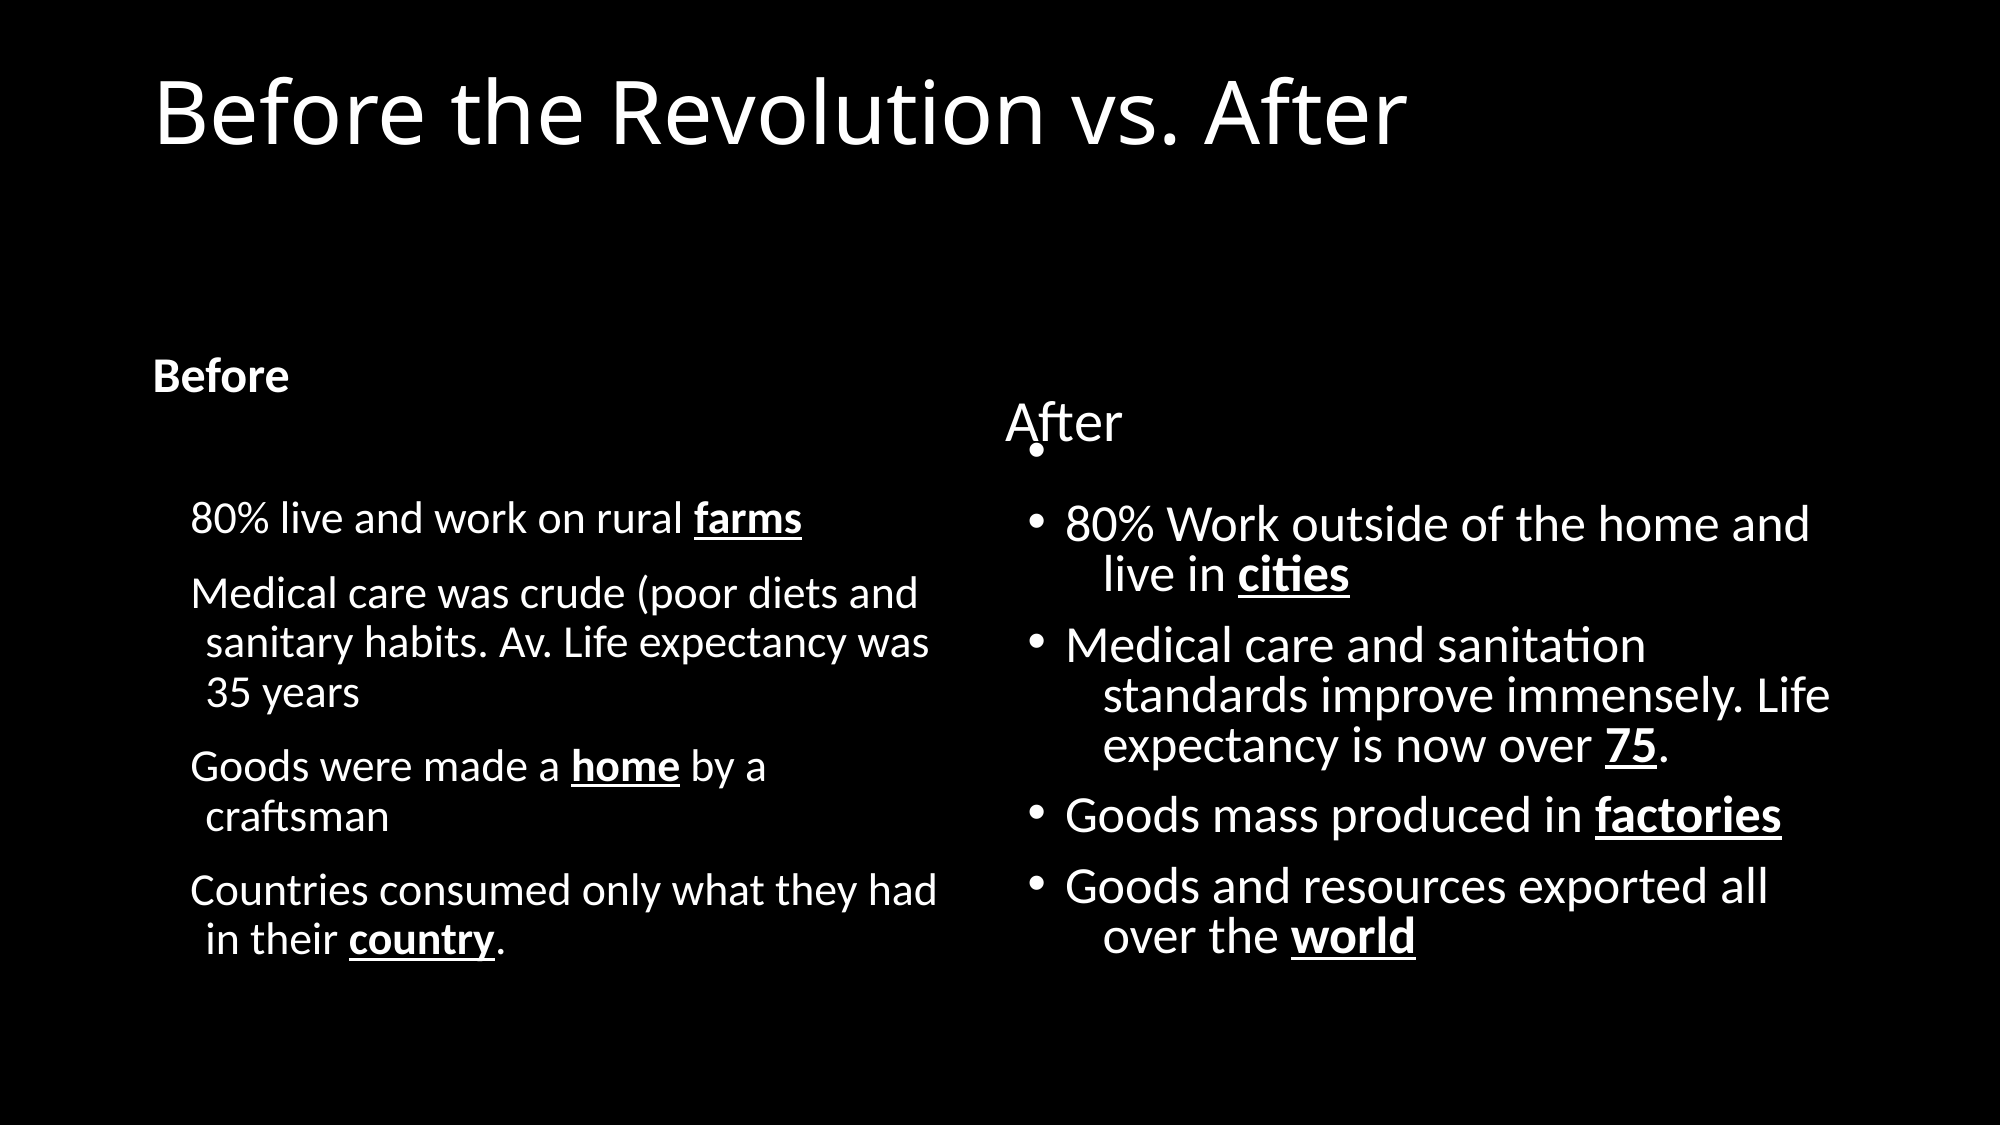

# Before the Revolution vs. After
Before
After
80% Work outside of the home and live in cities
Medical care and sanitation standards improve immensely. Life expectancy is now over 75.
Goods mass produced in factories
Goods and resources exported all over the world
80% live and work on rural farms
Medical care was crude (poor diets and sanitary habits. Av. Life expectancy was 35 years
Goods were made a home by a craftsman
Countries consumed only what they had in their country.